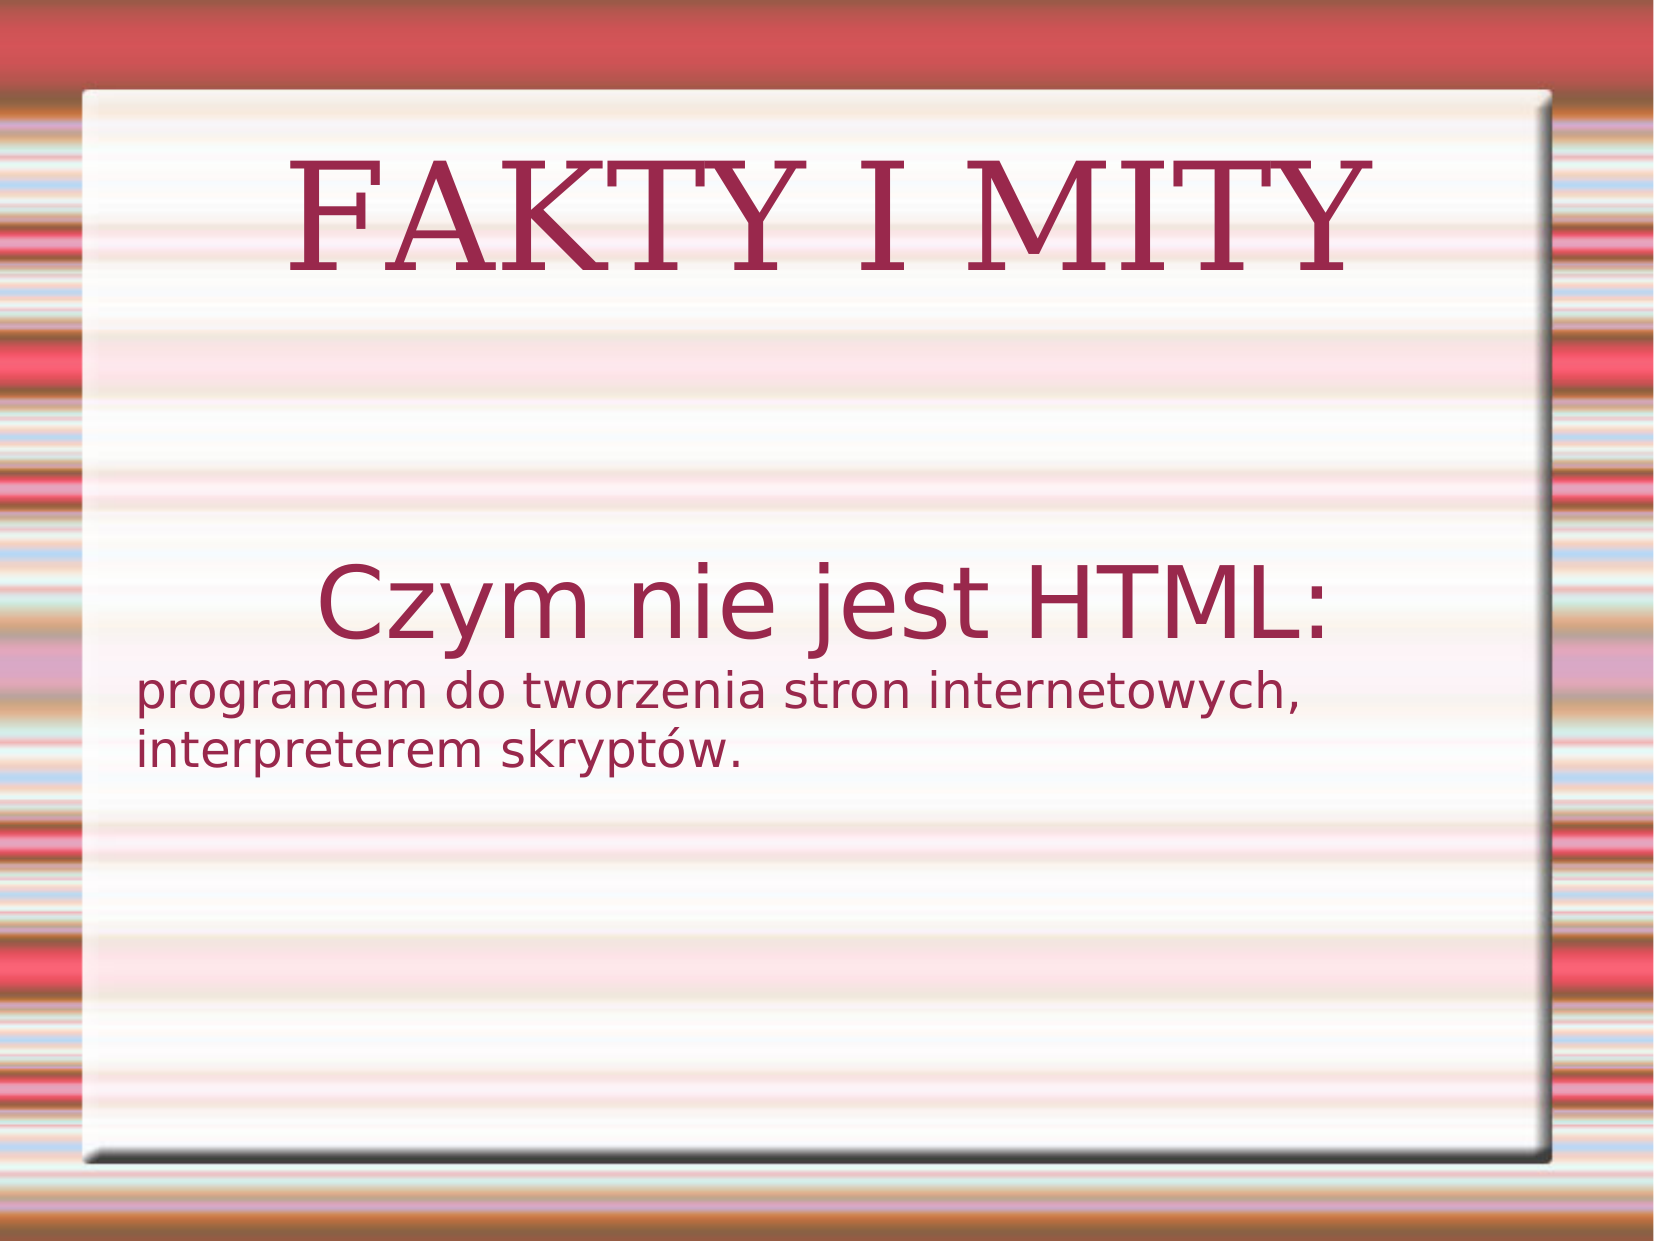

# FAKTY I MITY
Czym nie jest HTML:
programem do tworzenia stron internetowych,
interpreterem skryptów.